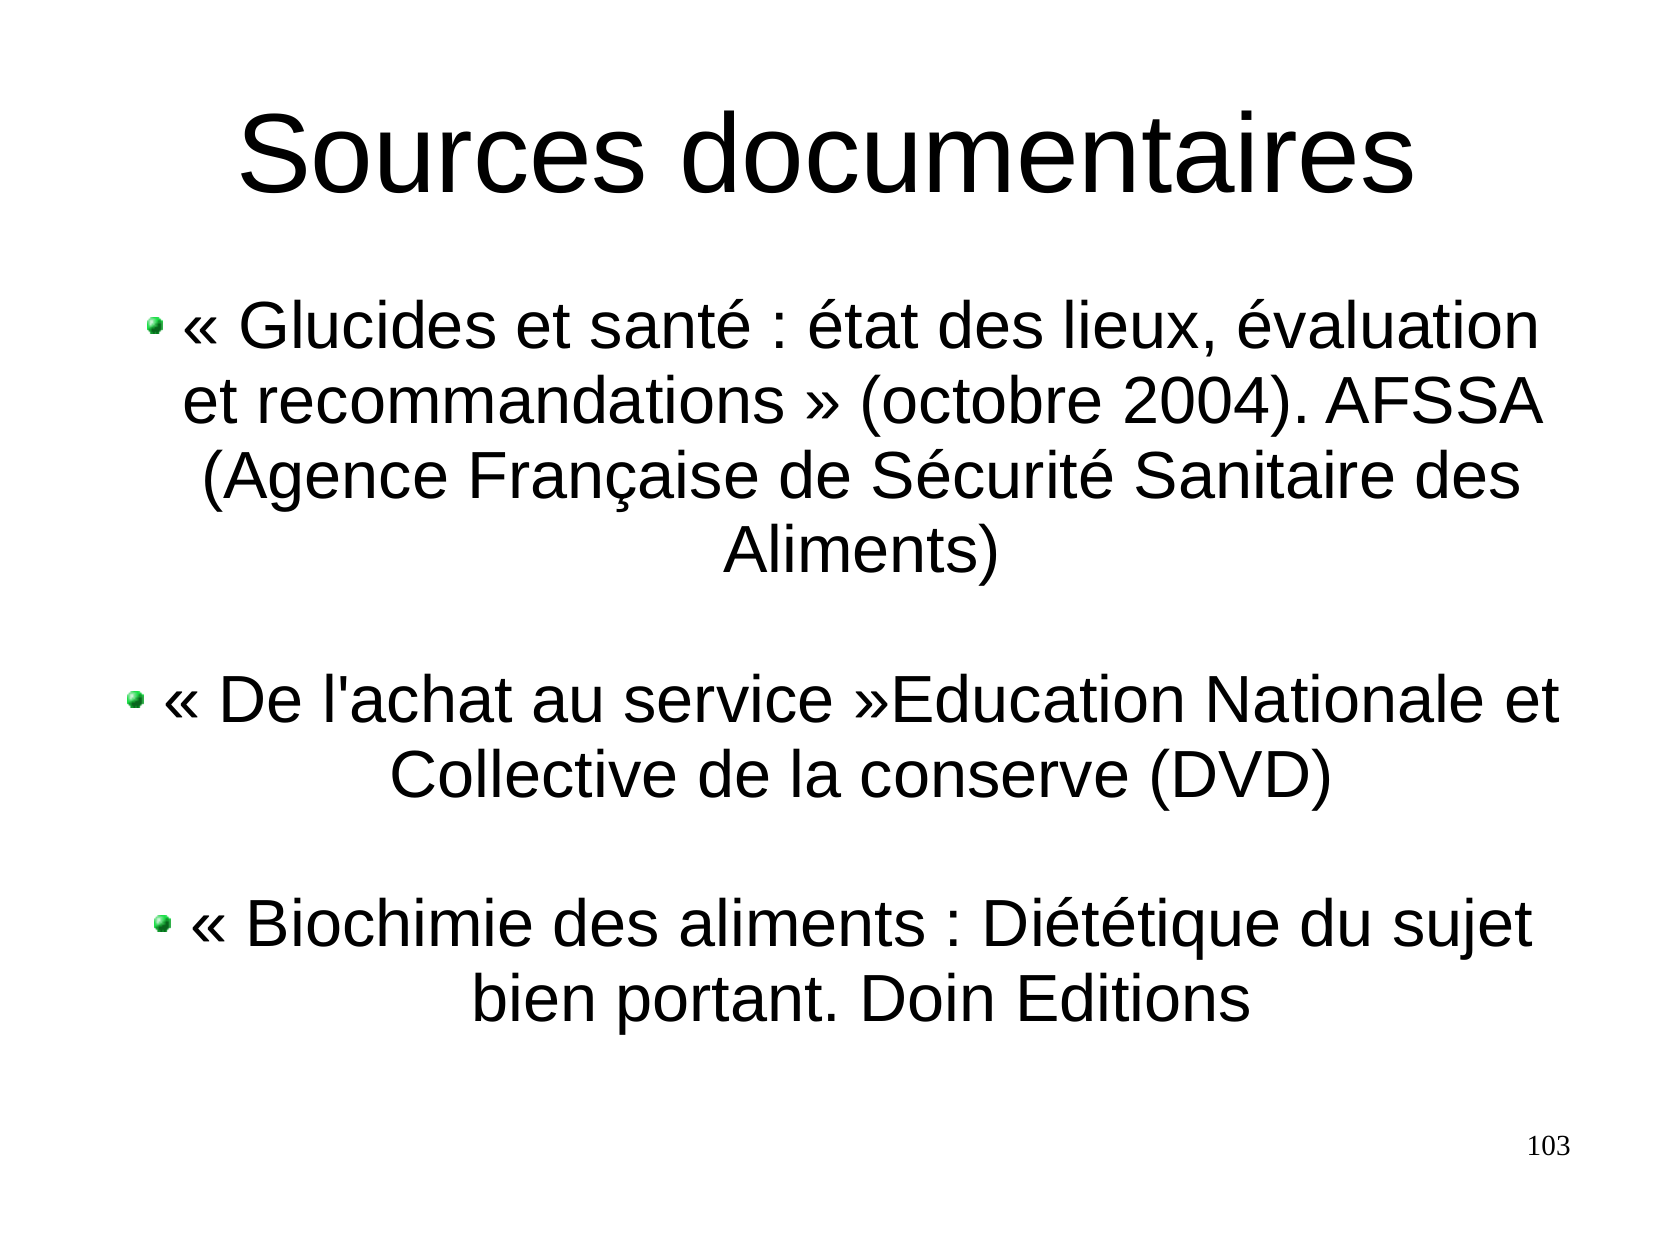

# Sources documentaires
« Glucides et santé : état des lieux, évaluation et recommandations » (octobre 2004). AFSSA (Agence Française de Sécurité Sanitaire des Aliments)
« De l'achat au service »Education Nationale et Collective de la conserve (DVD)
« Biochimie des aliments : Diététique du sujet bien portant. Doin Editions
103